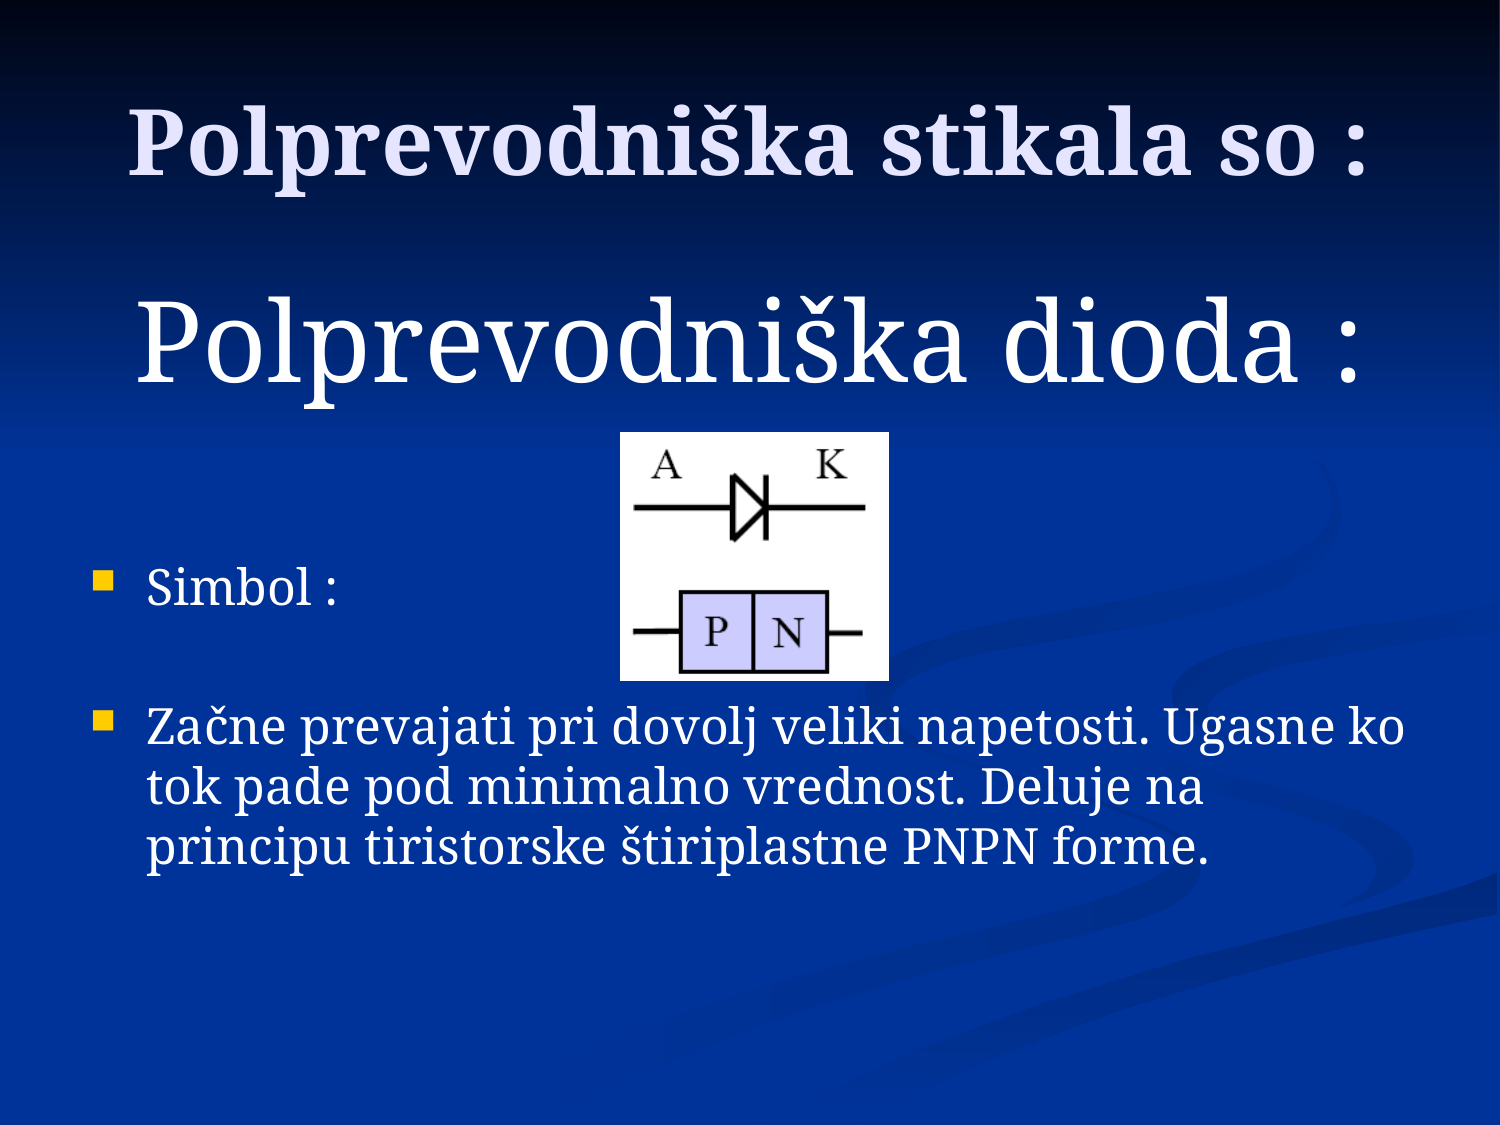

# Polprevodniška stikala so :
Polprevodniška dioda :
Simbol :
Začne prevajati pri dovolj veliki napetosti. Ugasne ko tok pade pod minimalno vrednost. Deluje na principu tiristorske štiriplastne PNPN forme.